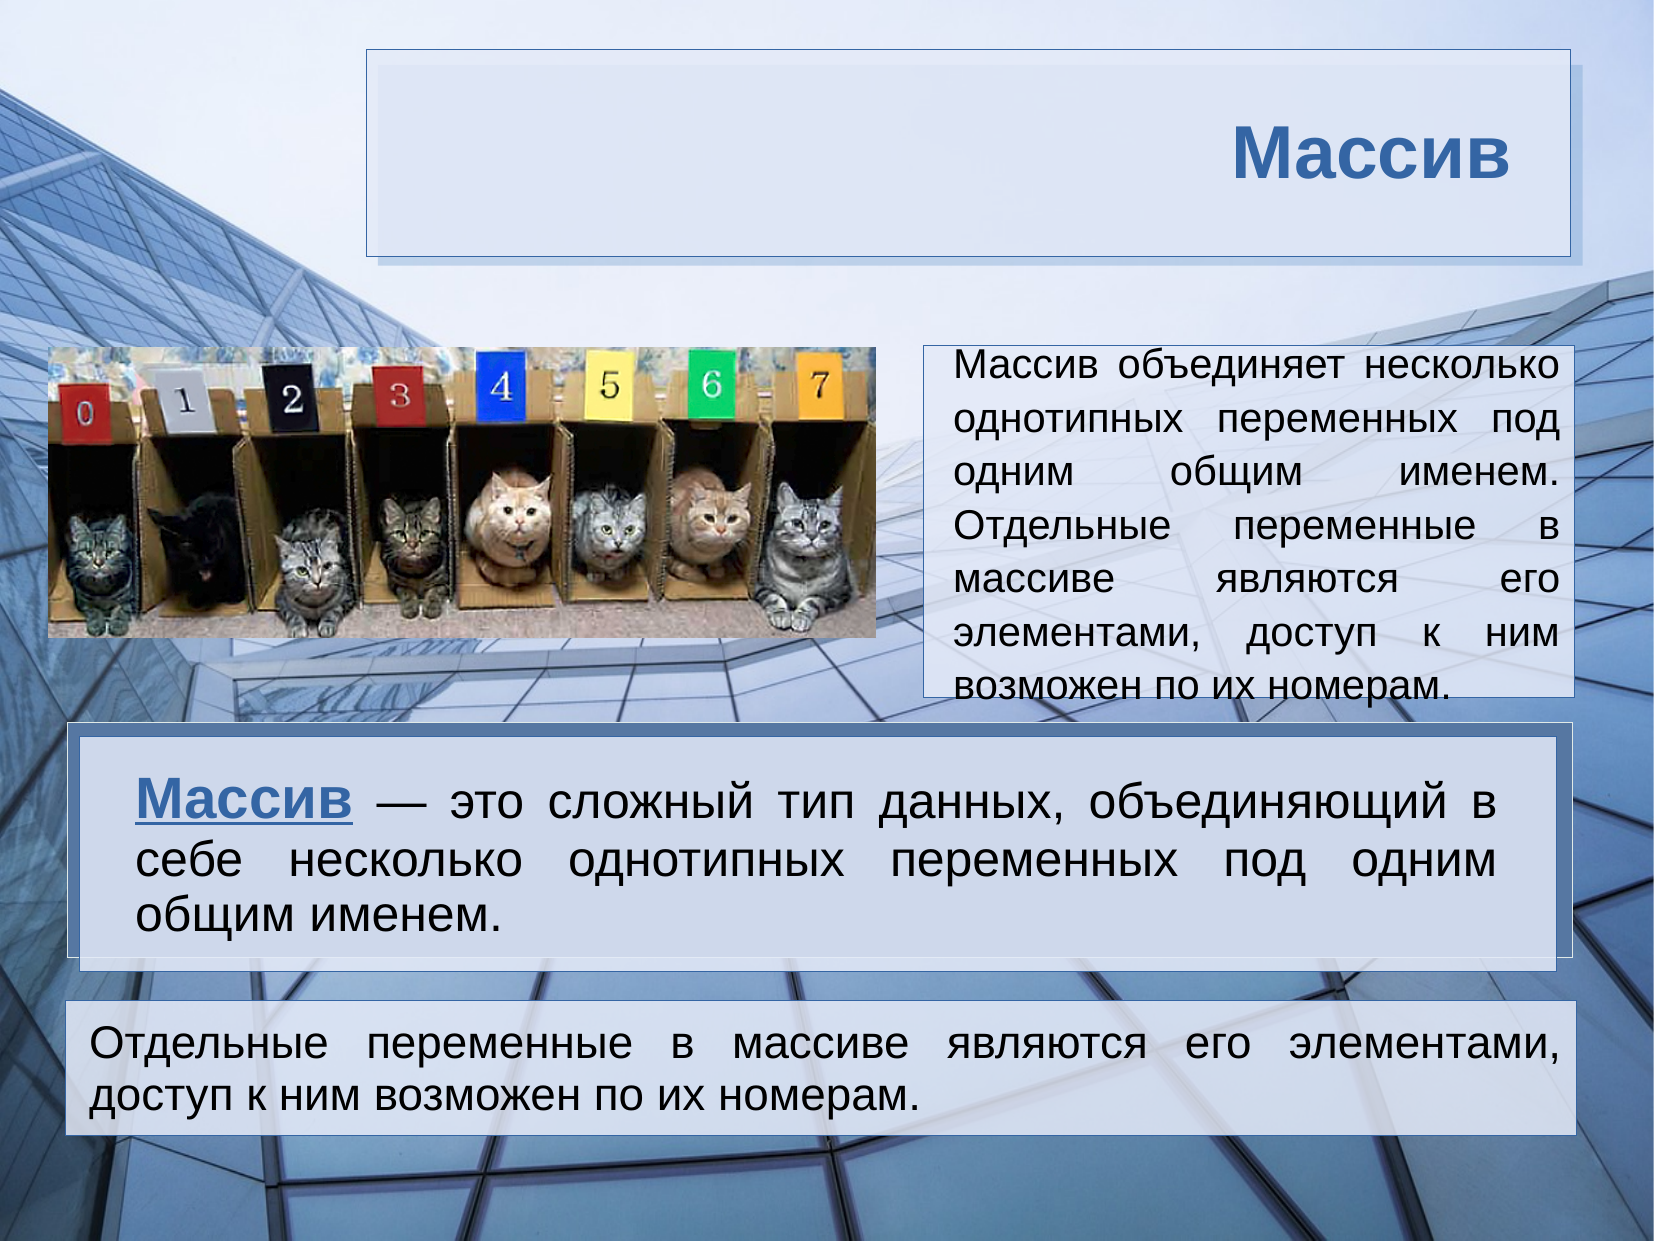

# Массив
Массив объединяет несколько однотипных переменных под одним общим именем. Отдельные переменные в массиве являются его элементами, доступ к ним возможен по их номерам.
Массив — это сложный тип данных, объединяющий в себе несколько однотипных переменных под одним общим именем.
Отдельные переменные в массиве являются его элементами, доступ к ним возможен по их номерам.